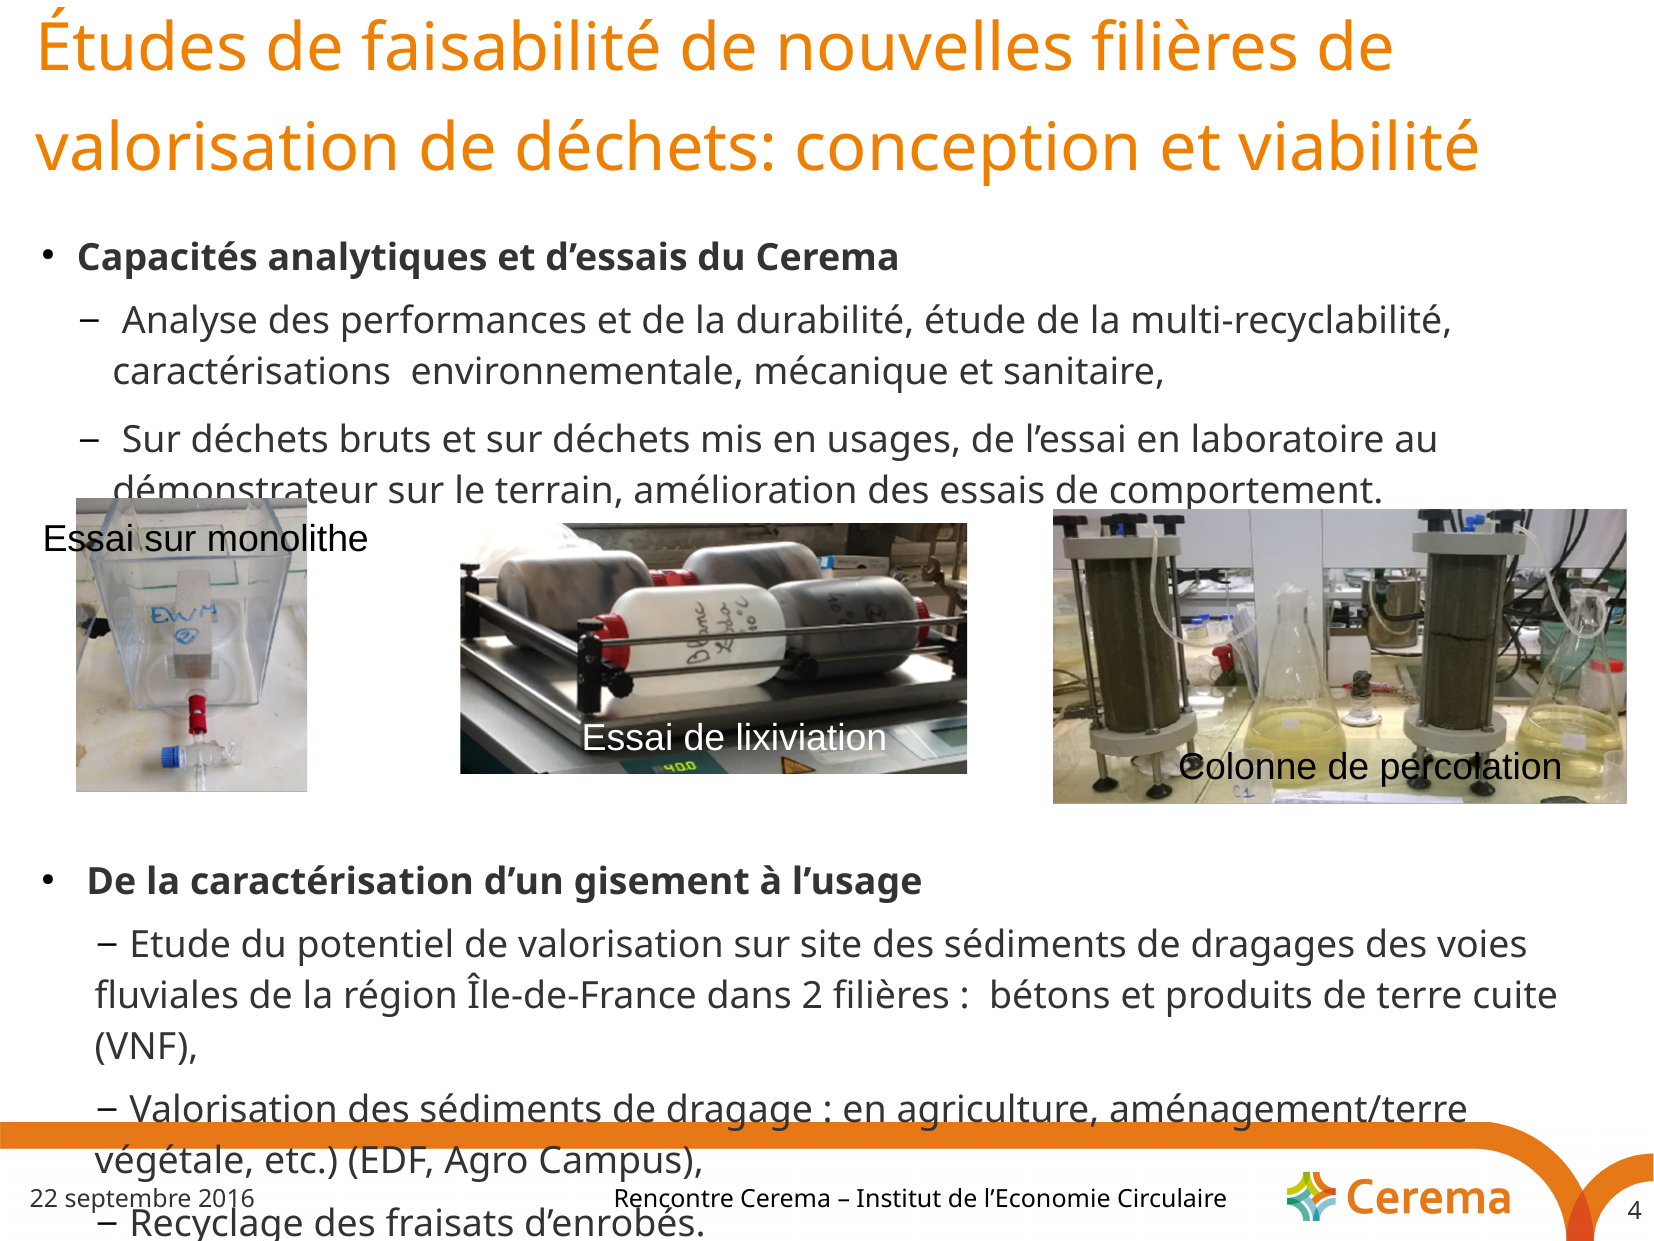

Études de faisabilité de nouvelles filières de valorisation de déchets: conception et viabilité
# Capacités analytiques et d’essais du Cerema
 Analyse des performances et de la durabilité, étude de la multi-recyclabilité, caractérisations environnementale, mécanique et sanitaire,
 Sur déchets bruts et sur déchets mis en usages, de l’essai en laboratoire au démonstrateur sur le terrain, amélioration des essais de comportement.
 De la caractérisation d’un gisement à l’usage
 Etude du potentiel de valorisation sur site des sédiments de dragages des voies fluviales de la région Île-de-France dans 2 filières : bétons et produits de terre cuite (VNF),
 Valorisation des sédiments de dragage : en agriculture, aménagement/terre végétale, etc.) (EDF, Agro Campus),
 Recyclage des fraisats d’enrobés.
Essai sur monolithe
Essai de lixiviation
Colonne de percolation
Titre de la présentation
4